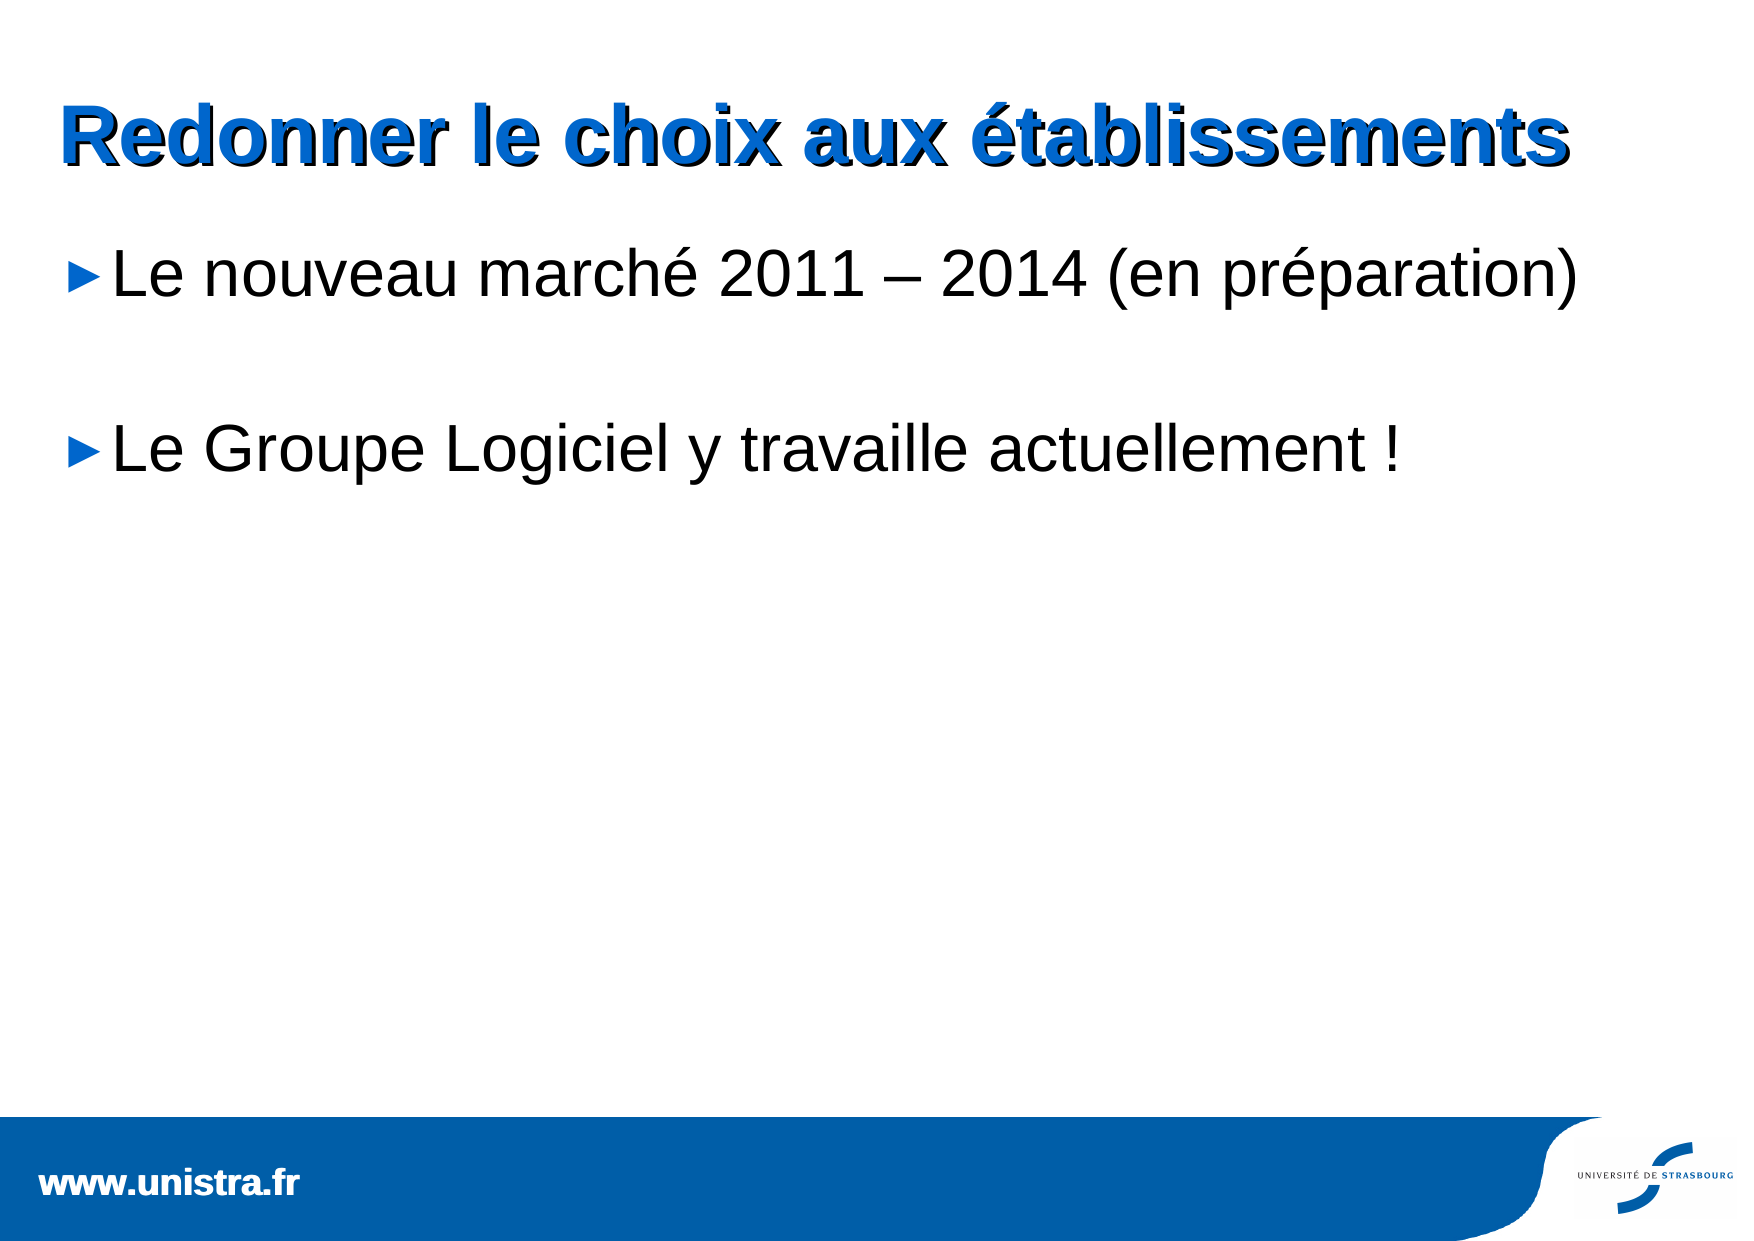

# Redonner le choix aux établissements
Le nouveau marché 2011 – 2014 (en préparation)
Le Groupe Logiciel y travaille actuellement !